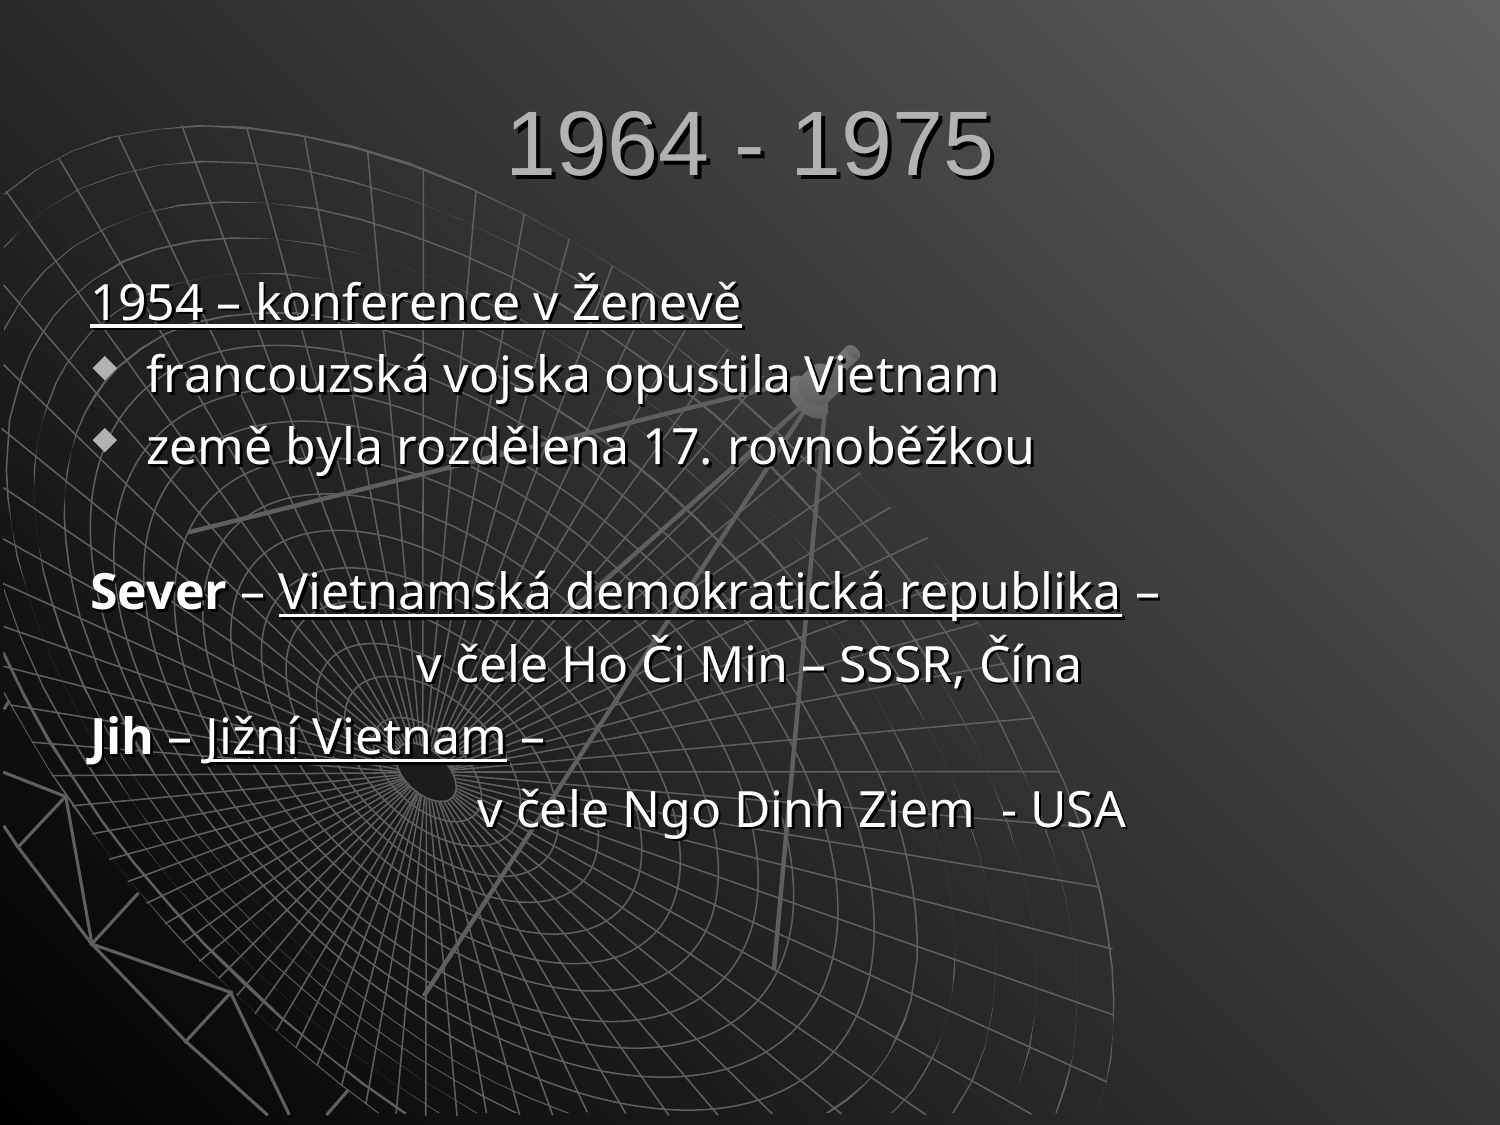

# 1964 - 1975
1954 – konference v Ženevě
francouzská vojska opustila Vietnam
země byla rozdělena 17. rovnoběžkou
Sever – Vietnamská demokratická republika –
 v čele Ho Či Min – SSSR, Čína
Jih – Jižní Vietnam –
 v čele Ngo Dinh Ziem - USA